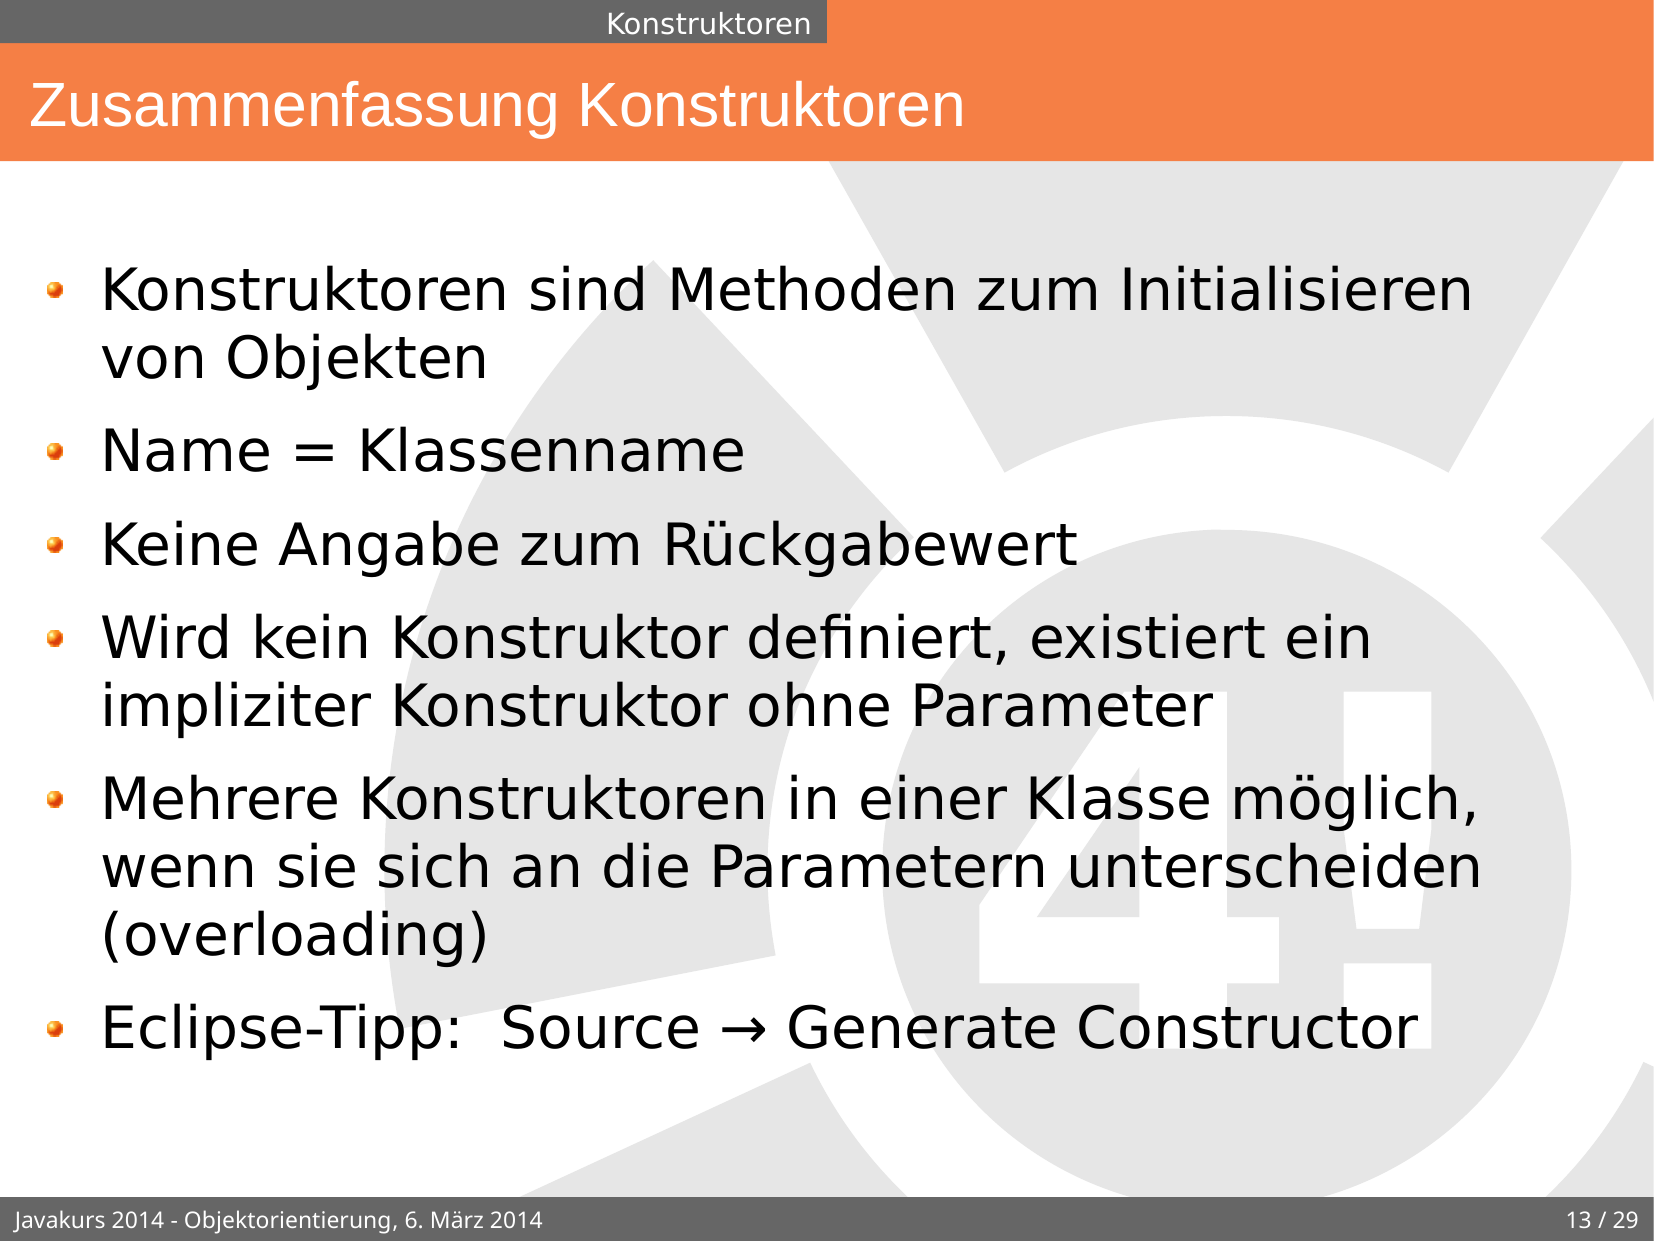

Konstruktoren
# Zusammenfassung Konstruktoren
Konstruktoren sind Methoden zum Initialisieren von Objekten
Name = Klassenname
Keine Angabe zum Rückgabewert
Wird kein Konstruktor definiert, existiert ein impliziter Konstruktor ohne Parameter
Mehrere Konstruktoren in einer Klasse möglich, wenn sie sich an die Parametern unterscheiden (overloading)
Eclipse-Tipp: Source → Generate Constructor